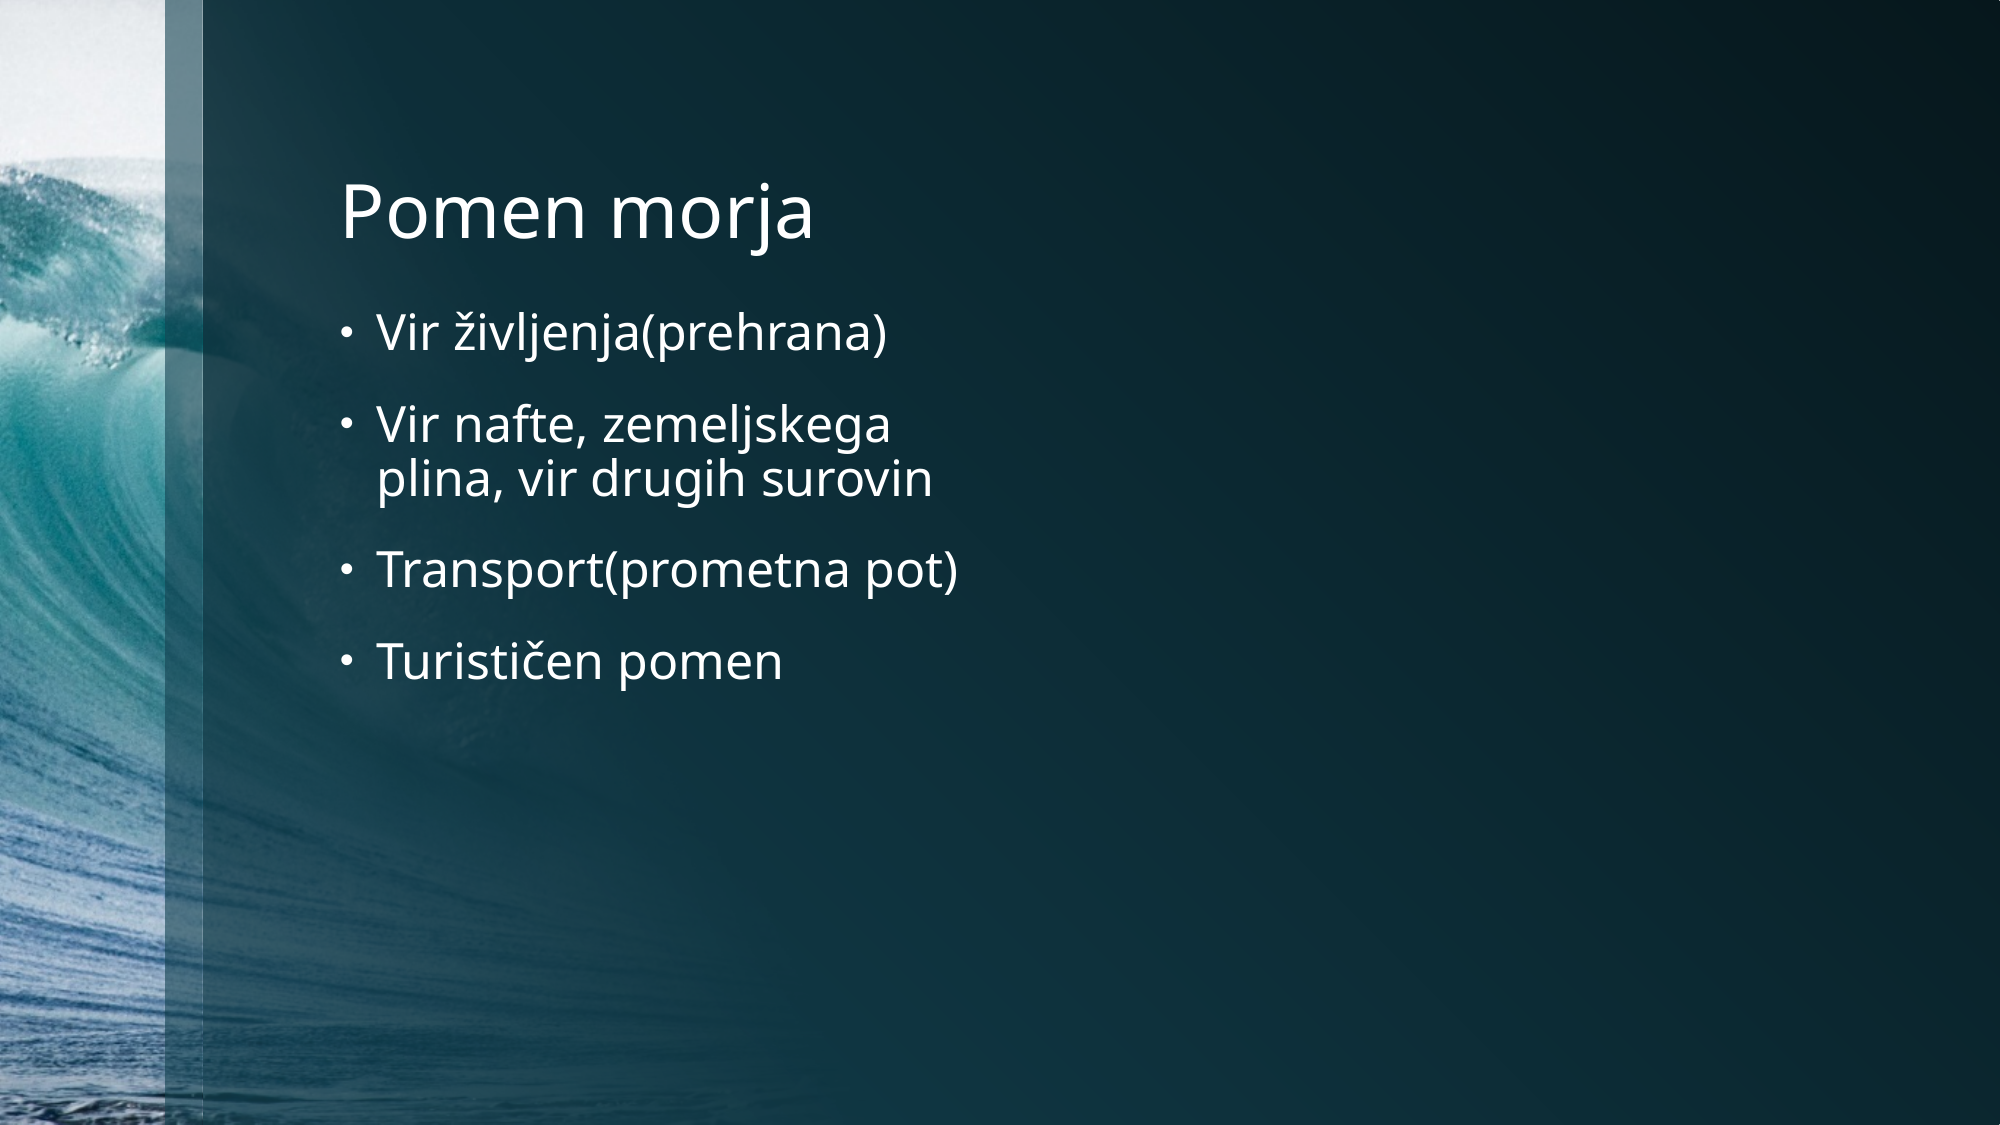

# Pomen morja
Vir življenja(prehrana)
Vir nafte, zemeljskega plina, vir drugih surovin
Transport(prometna pot)
Turističen pomen